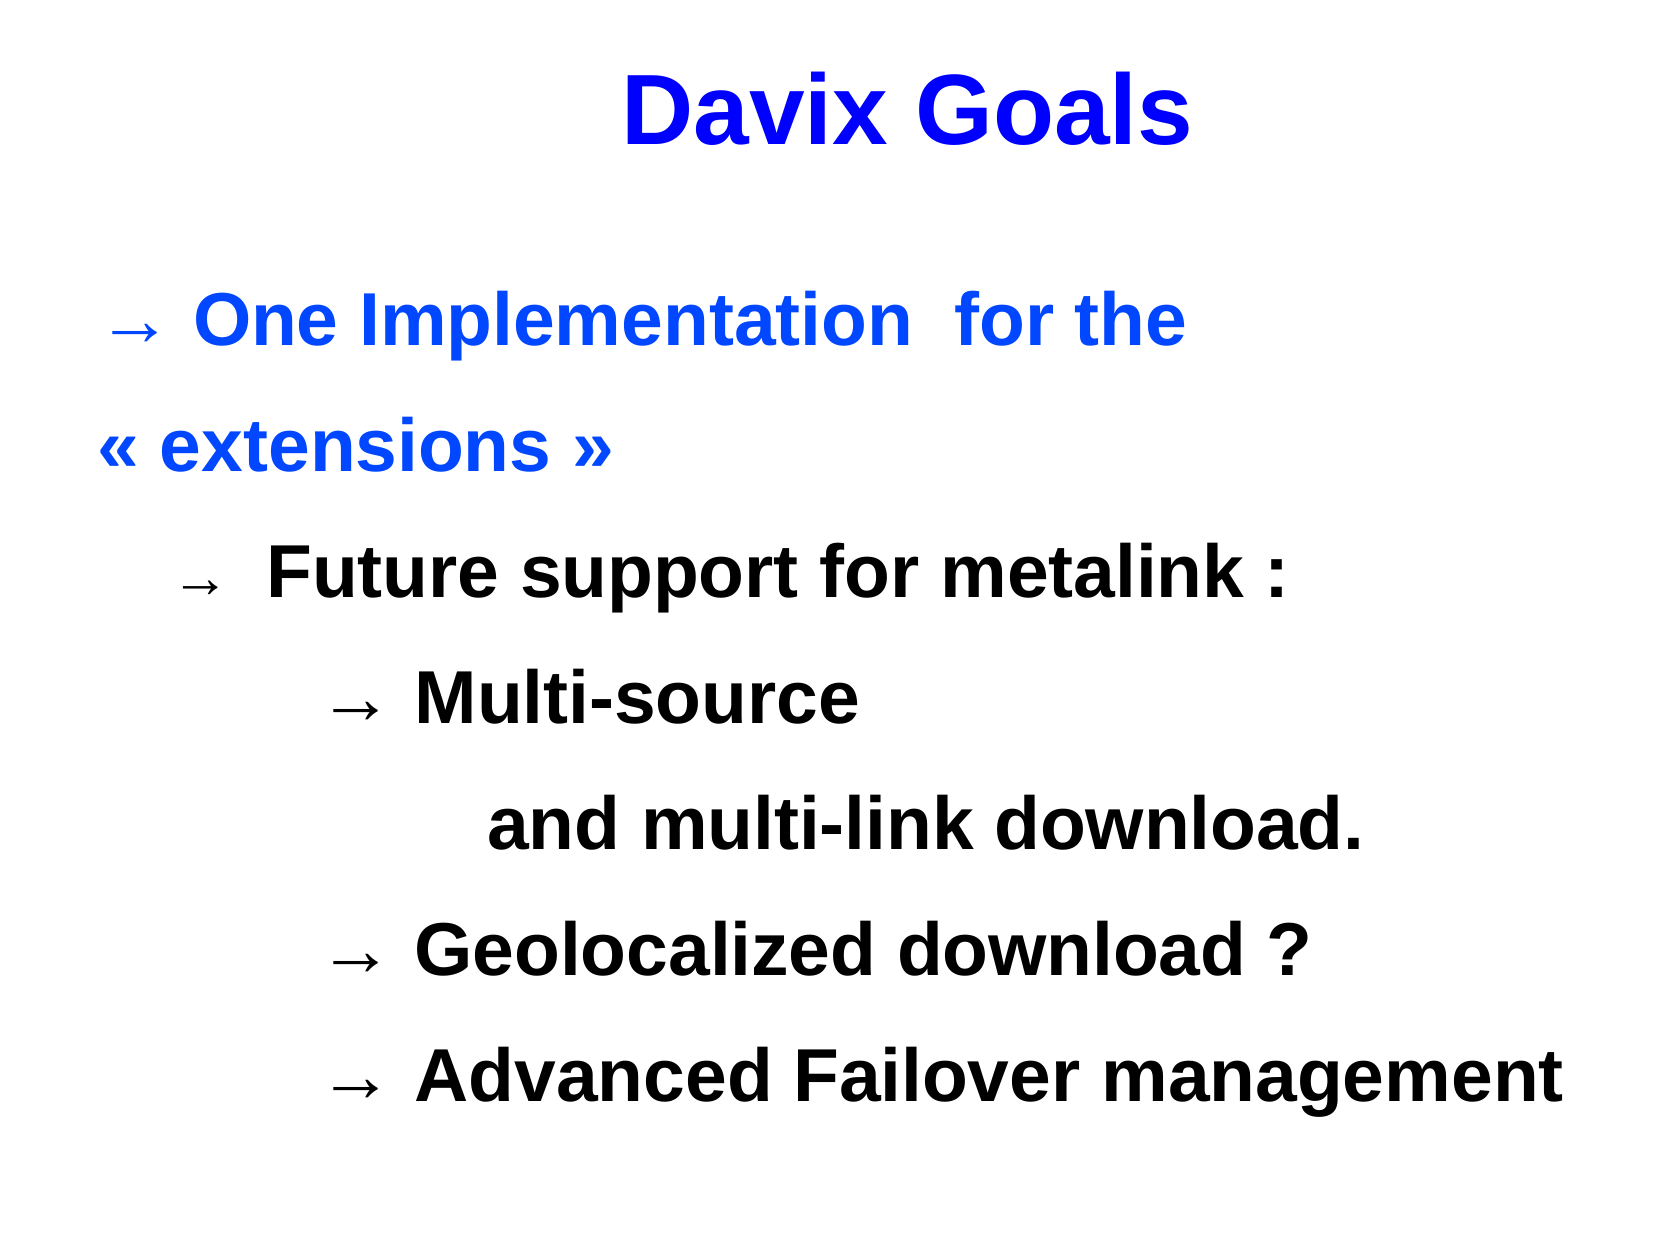

Davix Goals
→ One Implementation for the « extensions »
	→ Future support for metalink :
			→ Multi-source
					 and multi-link download.
			→ Geolocalized download ?
			→ Advanced Failover management